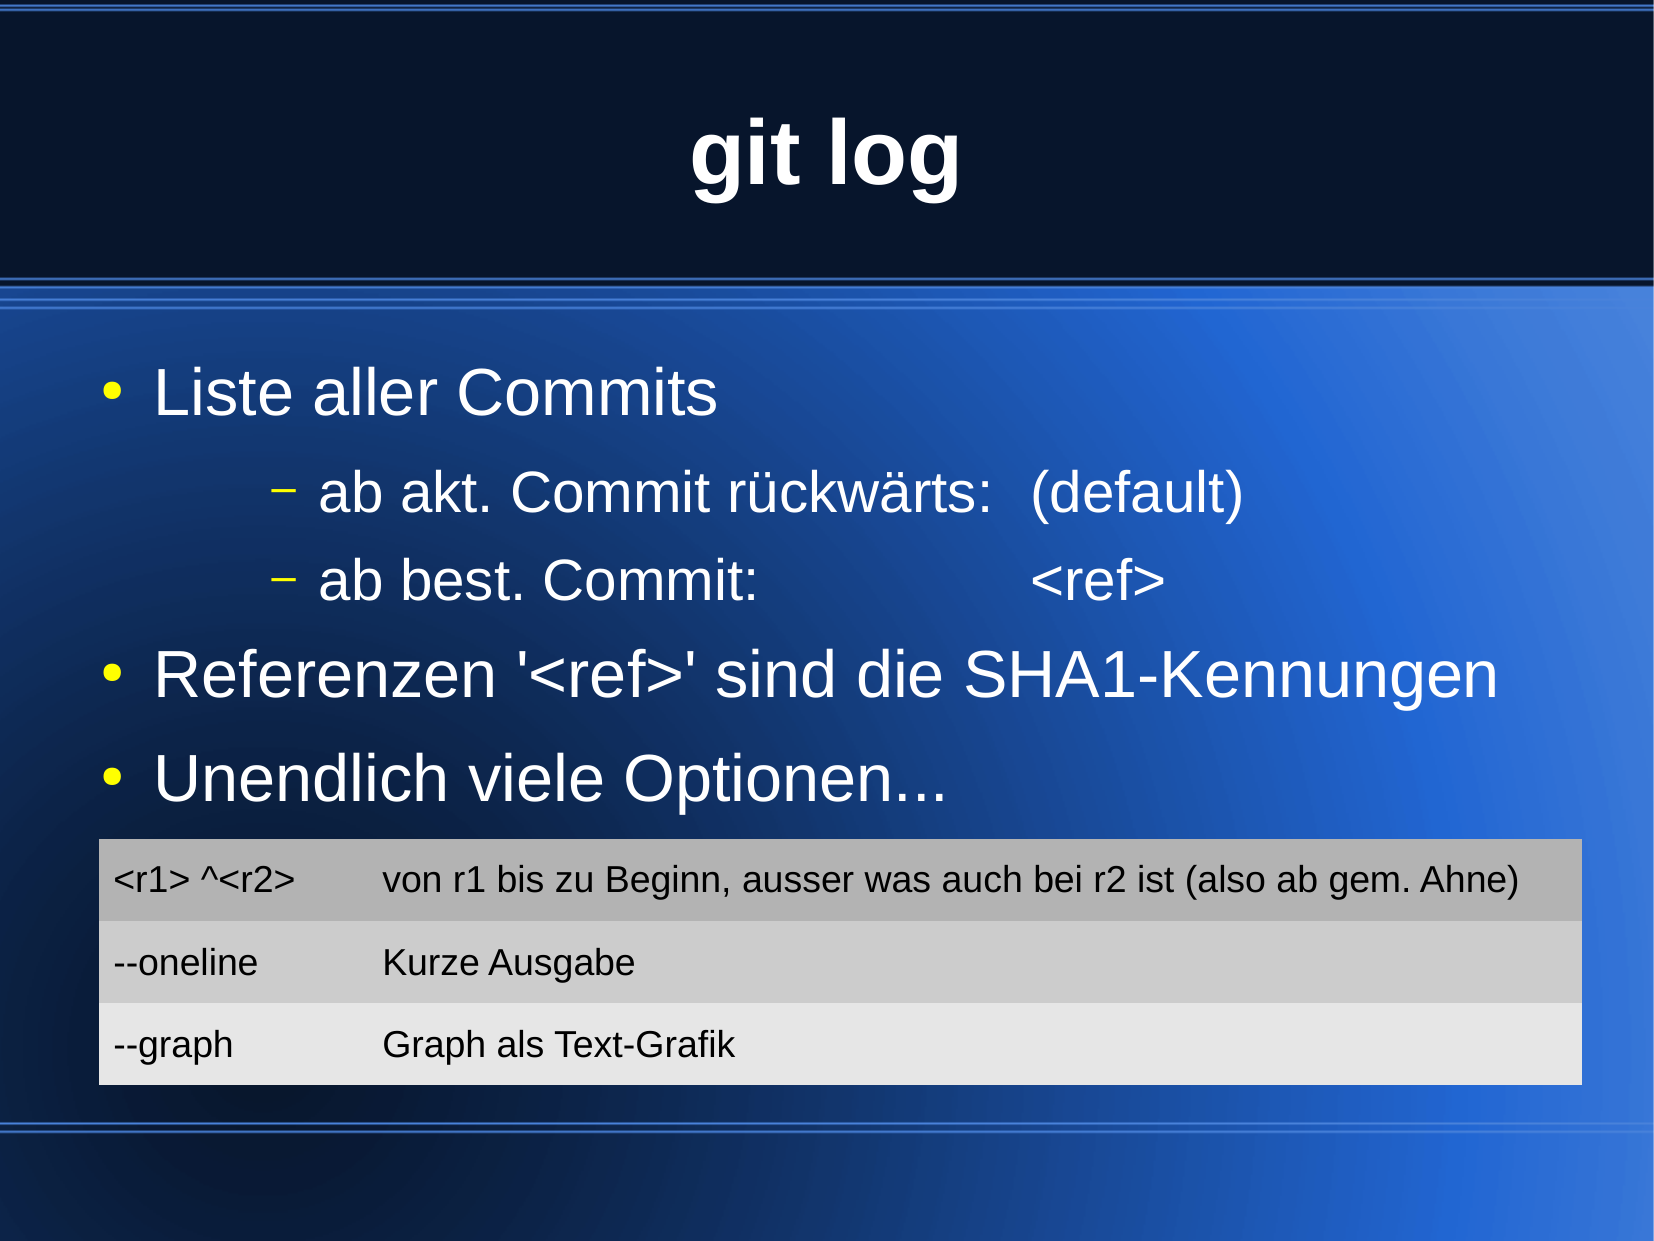

# git log
Liste aller Commits
ab akt. Commit rückwärts:	(default)
ab best. Commit:				<ref>
Referenzen '<ref>' sind die SHA1-Kennungen
Unendlich viele Optionen...
| <r1> ^<r2> | von r1 bis zu Beginn, ausser was auch bei r2 ist (also ab gem. Ahne) |
| --- | --- |
| --oneline | Kurze Ausgabe |
| --graph | Graph als Text-Grafik |